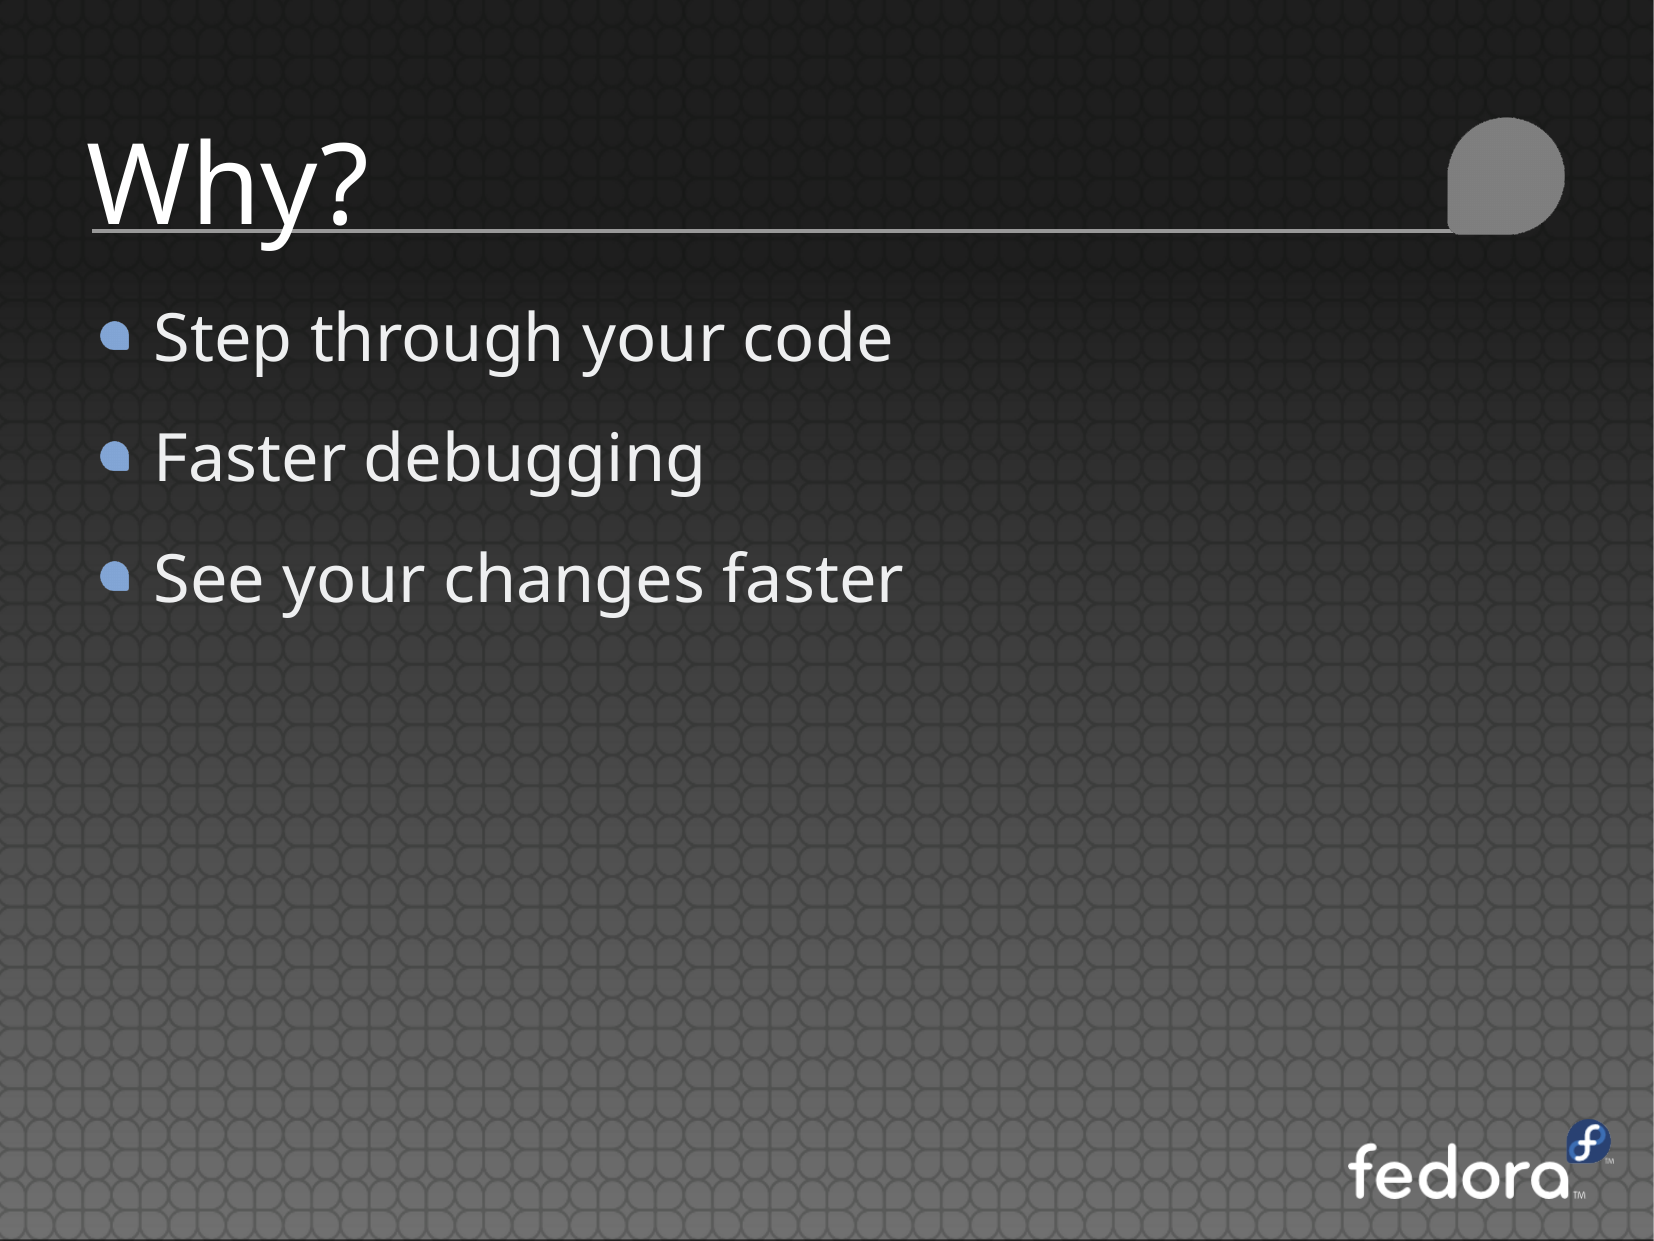

# Why?
Step through your code
Faster debugging
See your changes faster